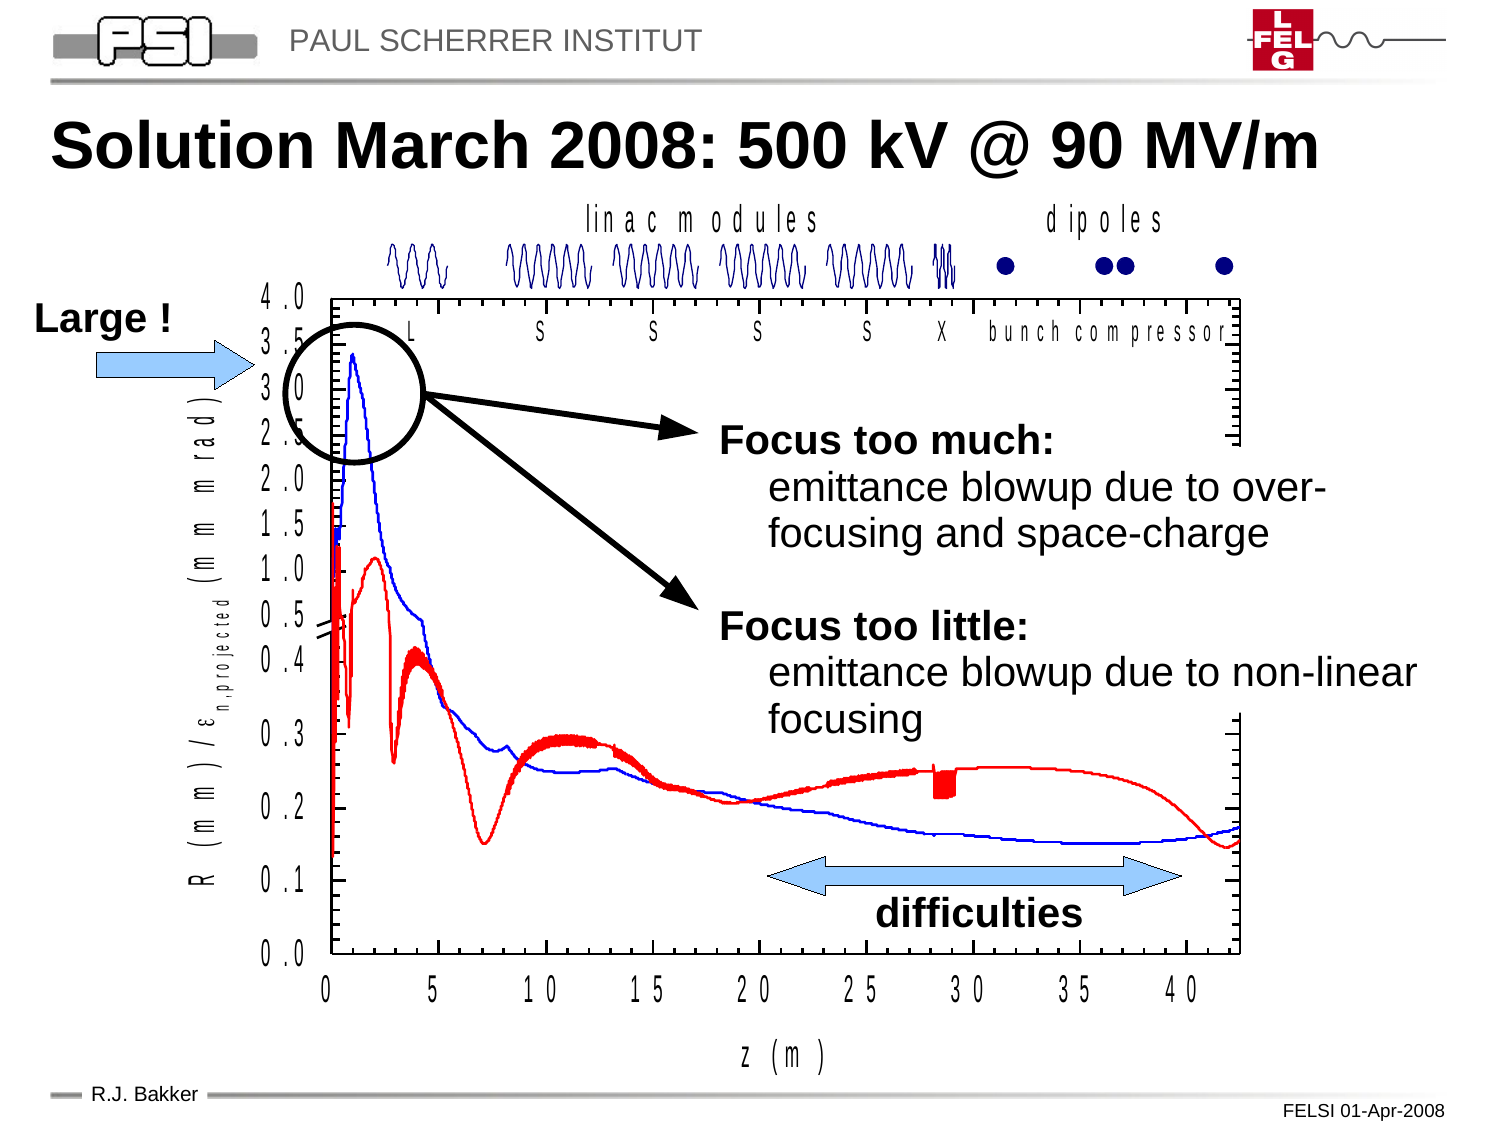

# Solution March 2008: 500 kV @ 90 MV/m
Large !
difficulties
Focus too much:
emittance blowup due to over-focusing and space-charge
Focus too little:
emittance blowup due to non-linear focusing